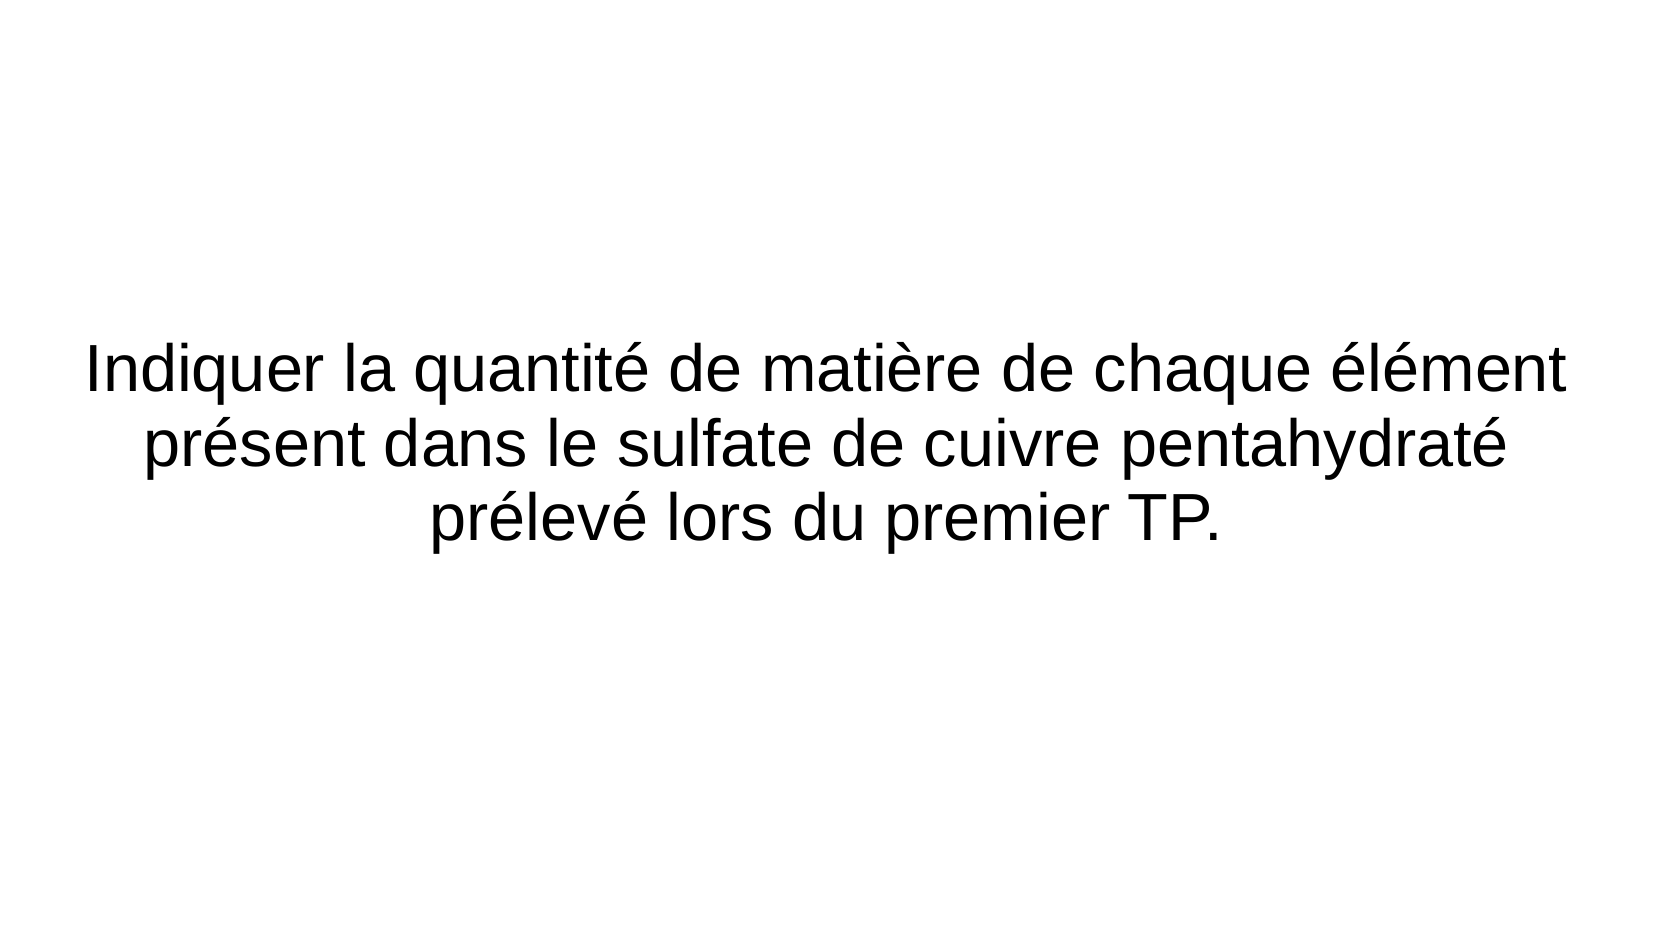

# Indiquer la quantité de matière de chaque élément présent dans le sulfate de cuivre pentahydraté prélevé lors du premier TP.